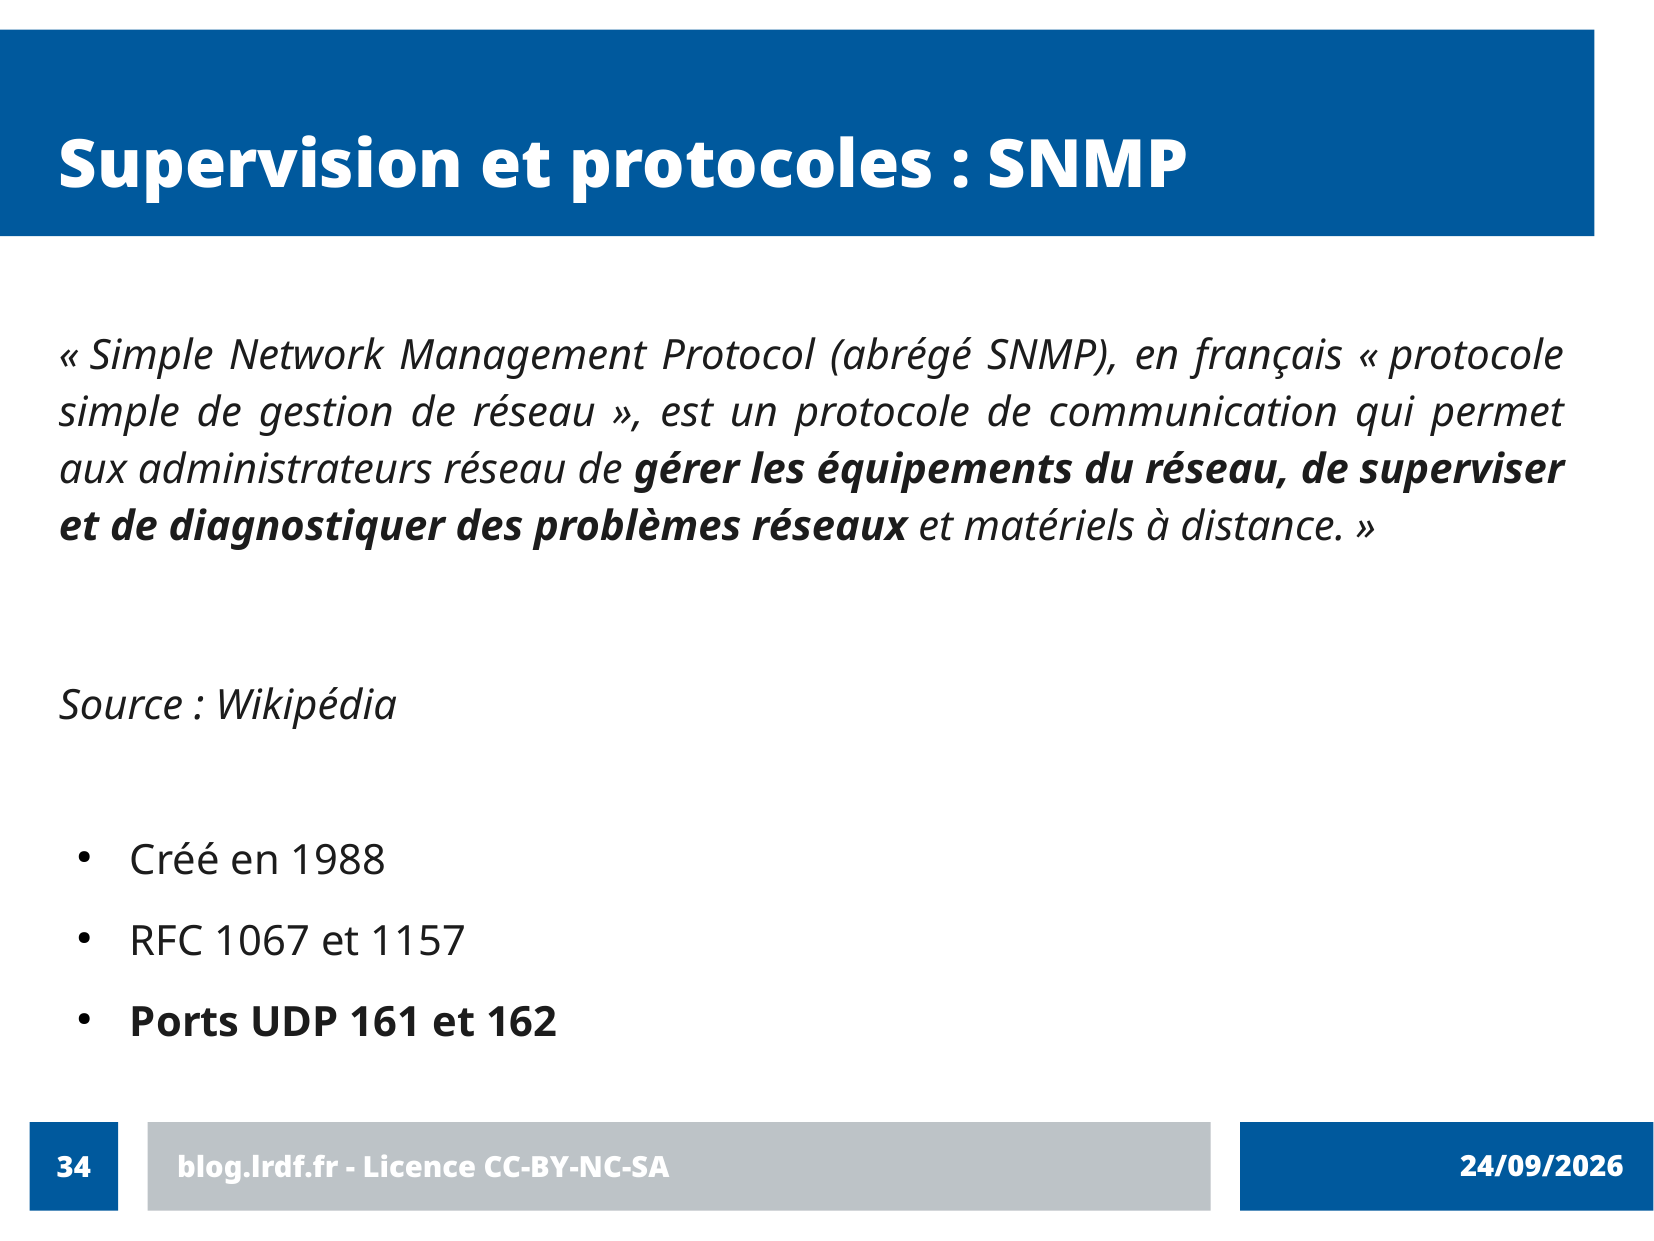

# Supervision et protocoles : SNMP
« Simple Network Management Protocol (abrégé SNMP), en français « protocole simple de gestion de réseau », est un protocole de communication qui permet aux administrateurs réseau de gérer les équipements du réseau, de superviser et de diagnostiquer des problèmes réseaux et matériels à distance. »
Source : Wikipédia
Créé en 1988
RFC 1067 et 1157
Ports UDP 161 et 162
34
blog.lrdf.fr - Licence CC-BY-NC-SA